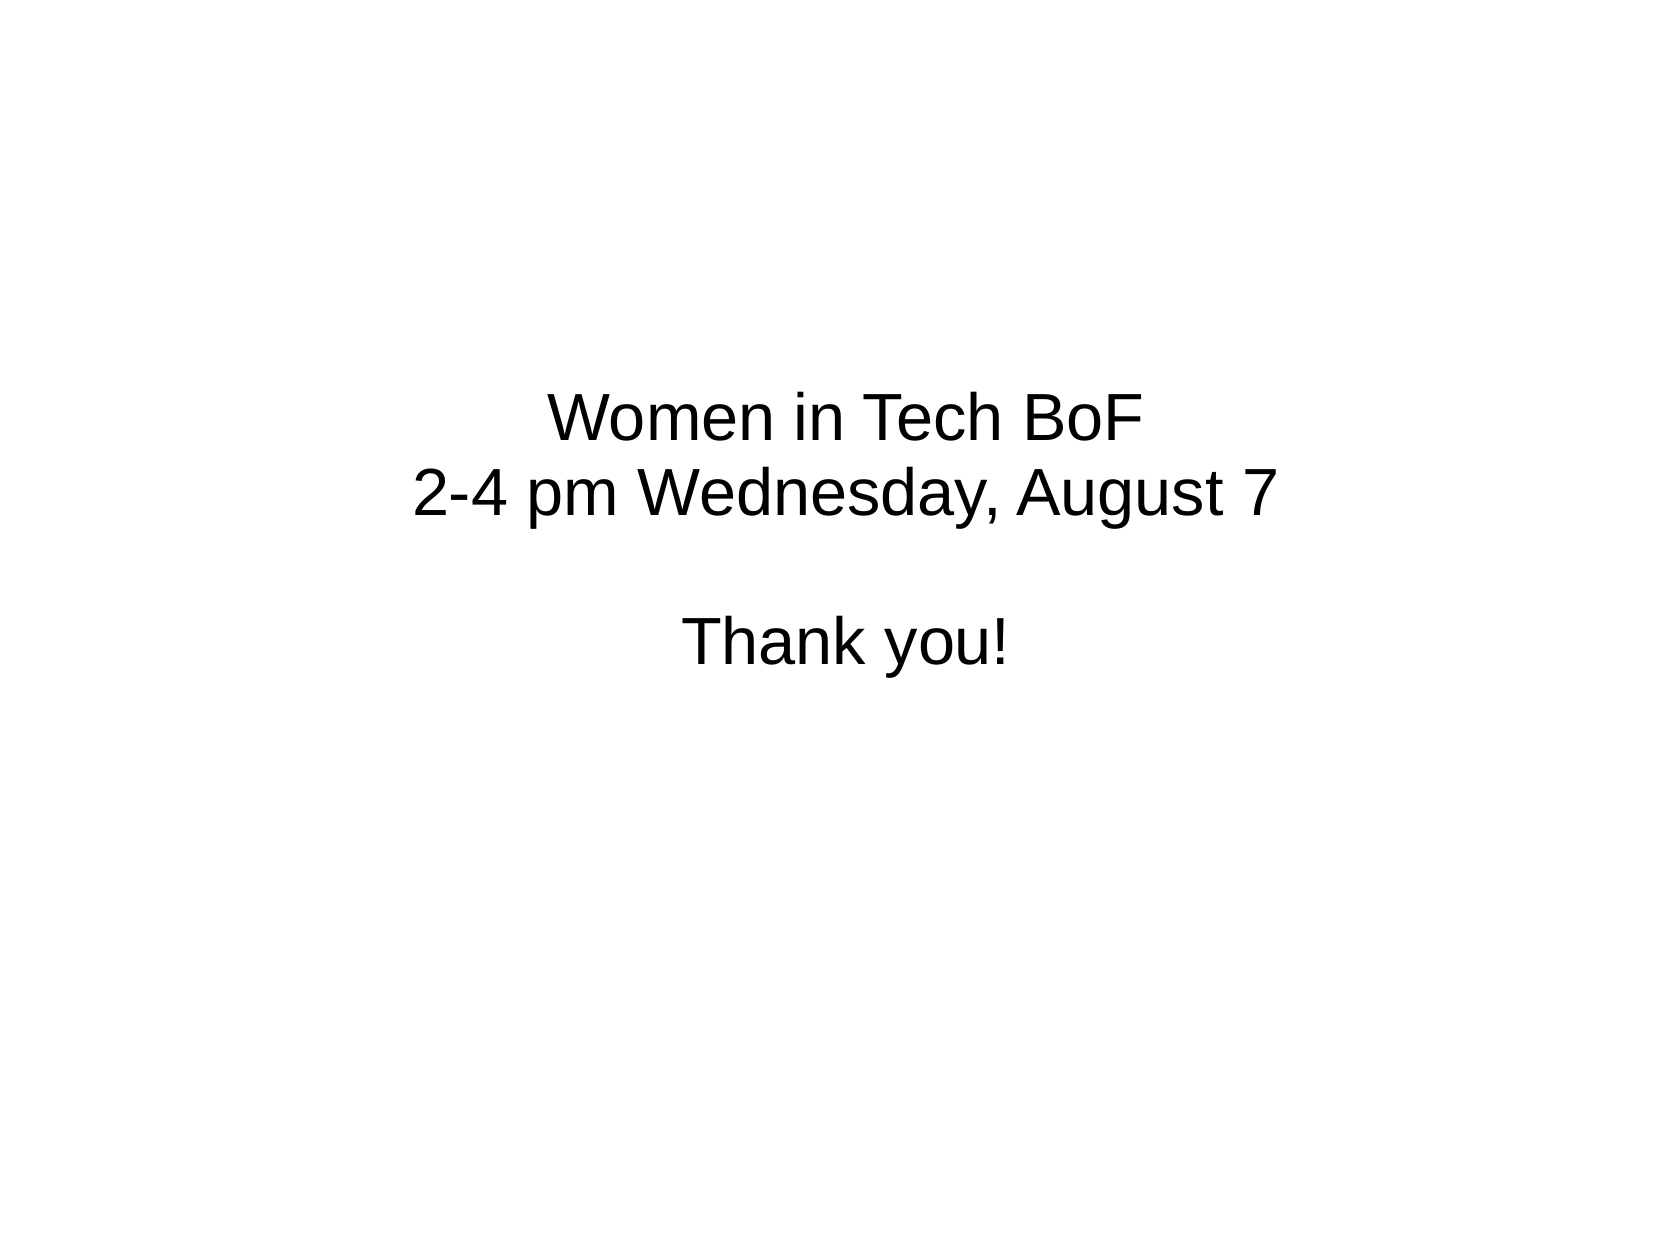

# Women in Tech BoF
2-4 pm Wednesday, August 7
Thank you!